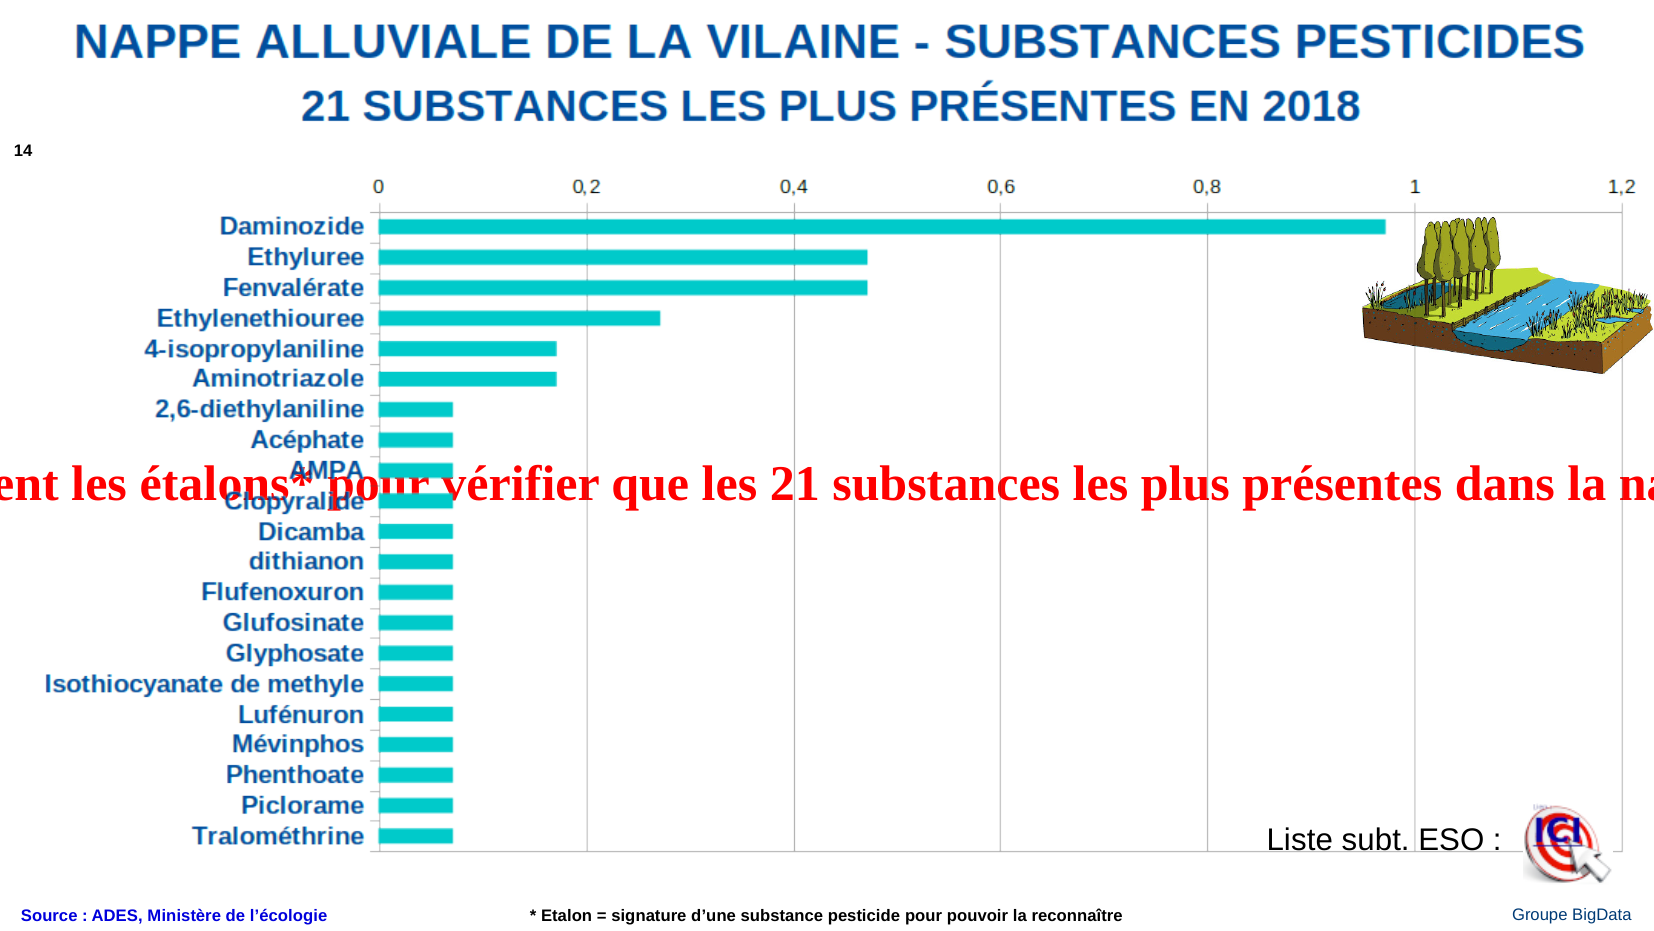

Est-ce que les ARS possèdent les étalons* pour vérifier que les 21 substances les plus présentes dans la nappe alluviale ne restent pas dans l’eau distribuée ?
Liste subt. ESO :
Groupe BigData
Source : ADES, Ministère de l’écologie
* Etalon = signature d’une substance pesticide pour pouvoir la reconnaître